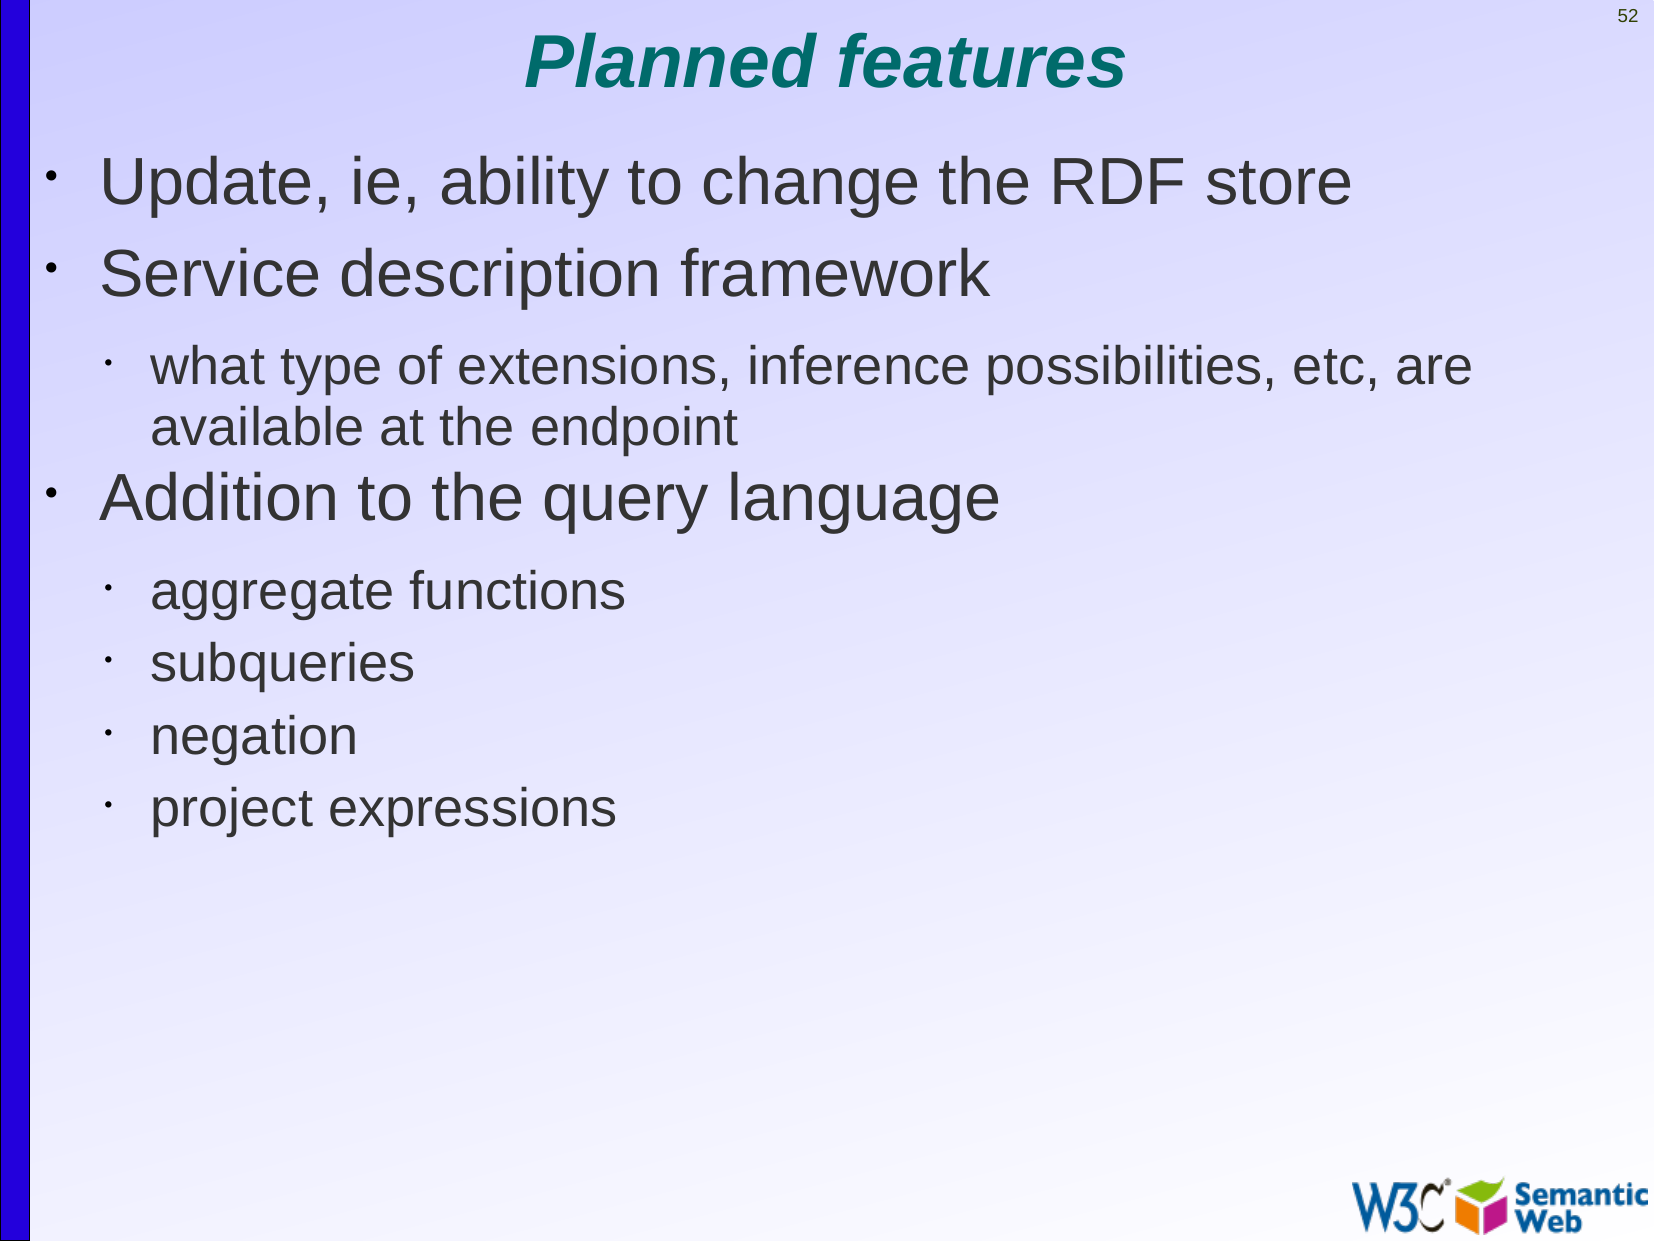

# Planned features
Update, ie, ability to change the RDF store
Service description framework
what type of extensions, inference possibilities, etc, are available at the endpoint
Addition to the query language
aggregate functions
subqueries
negation
project expressions